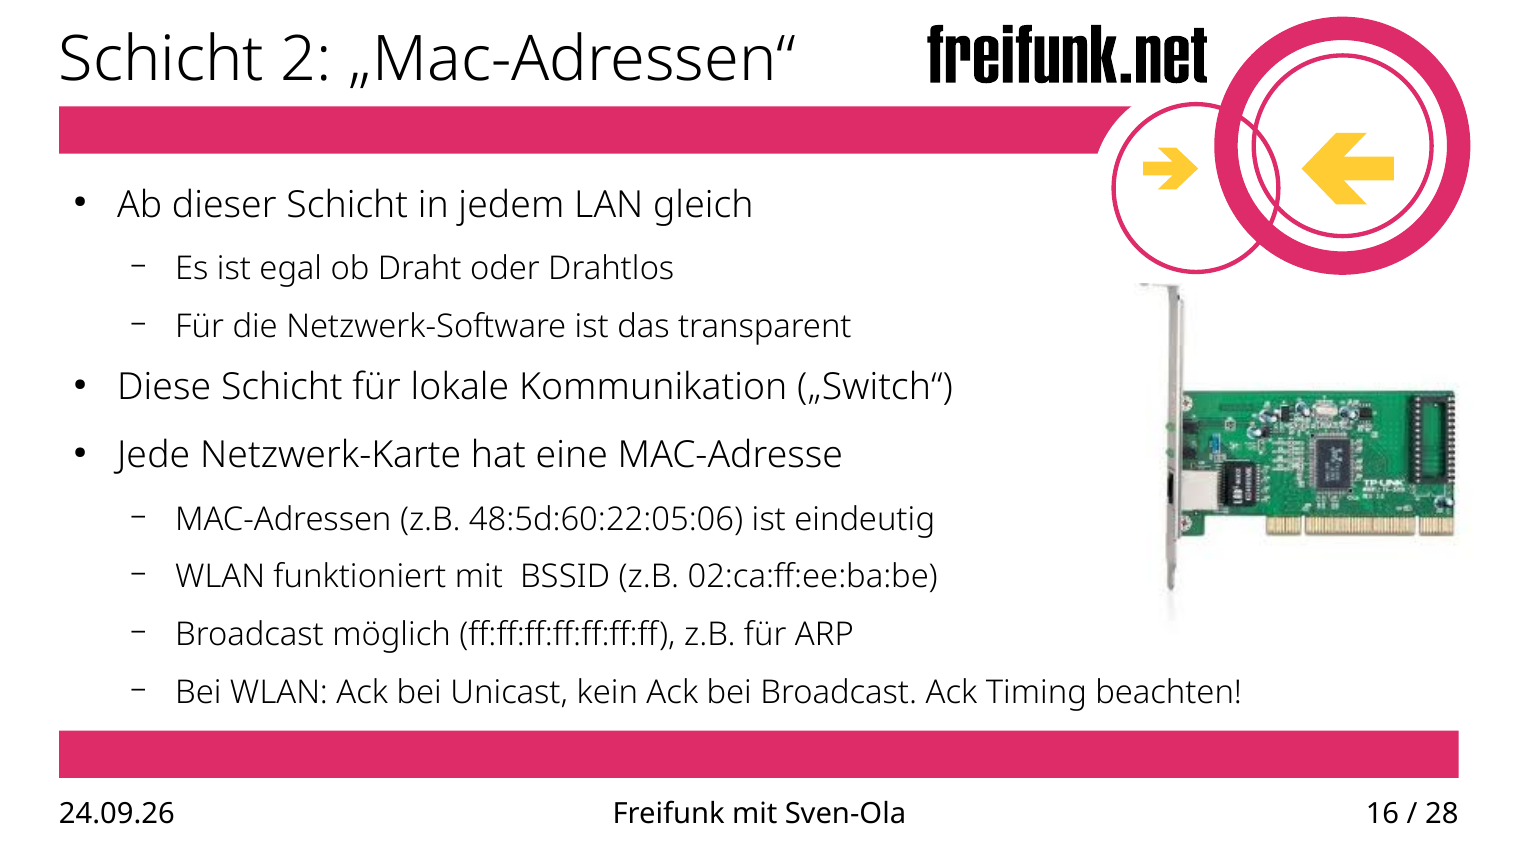

# Schicht 2: „Mac-Adressen“
Ab dieser Schicht in jedem LAN gleich
Es ist egal ob Draht oder Drahtlos
Für die Netzwerk-Software ist das transparent
Diese Schicht für lokale Kommunikation („Switch“)
Jede Netzwerk-Karte hat eine MAC-Adresse
MAC-Adressen (z.B. 48:5d:60:22:05:06) ist eindeutig
WLAN funktioniert mit BSSID (z.B. 02:ca:ff:ee:ba:be)
Broadcast möglich (ff:ff:ff:ff:ff:ff:ff), z.B. für ARP
Bei WLAN: Ack bei Unicast, kein Ack bei Broadcast. Ack Timing beachten!
Freifunk mit Sven-Ola
16